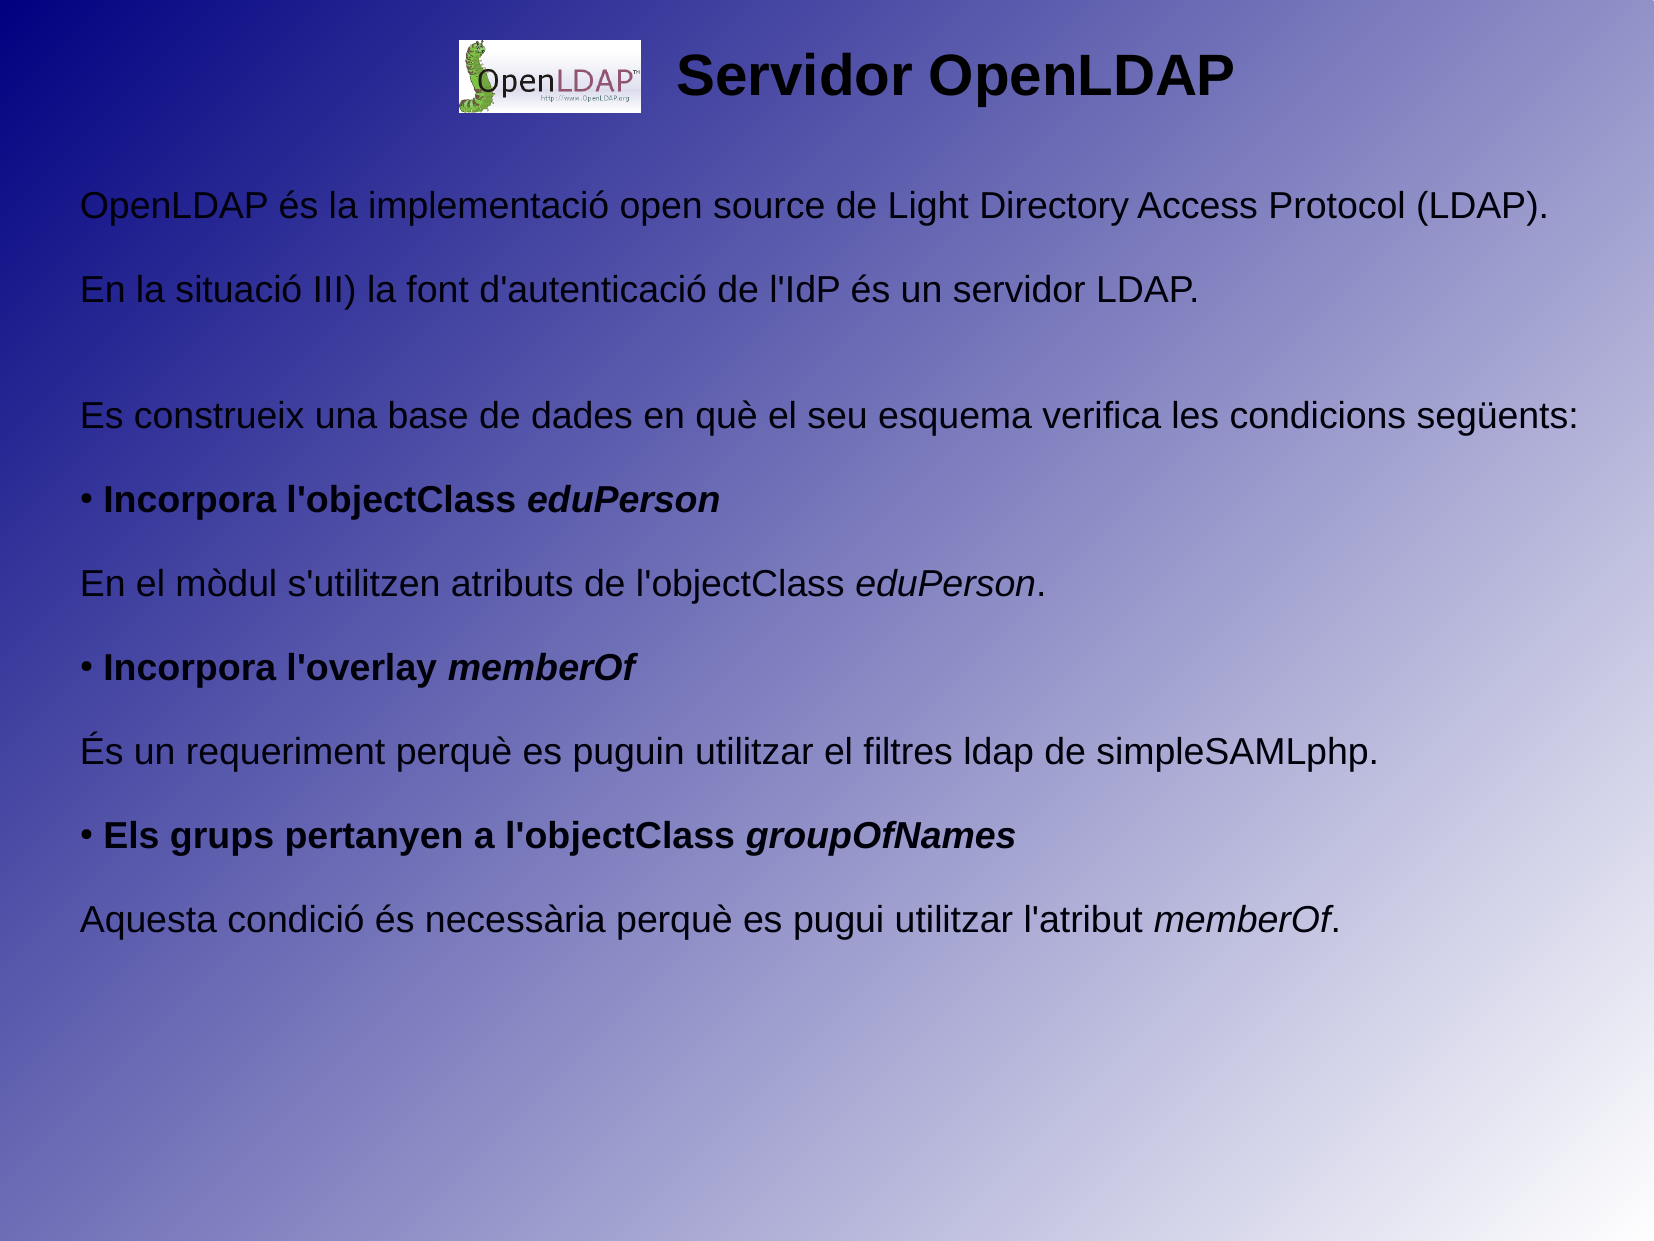

Servidor OpenLDAP
OpenLDAP és la implementació open source de Light Directory Access Protocol (LDAP).
En la situació III) la font d'autenticació de l'IdP és un servidor LDAP.
Es construeix una base de dades en què el seu esquema verifica les condicions següents:
 Incorpora l'objectClass eduPerson
En el mòdul s'utilitzen atributs de l'objectClass eduPerson.
 Incorpora l'overlay memberOf
És un requeriment perquè es puguin utilitzar el filtres ldap de simpleSAMLphp.
 Els grups pertanyen a l'objectClass groupOfNames
Aquesta condició és necessària perquè es pugui utilitzar l'atribut memberOf.